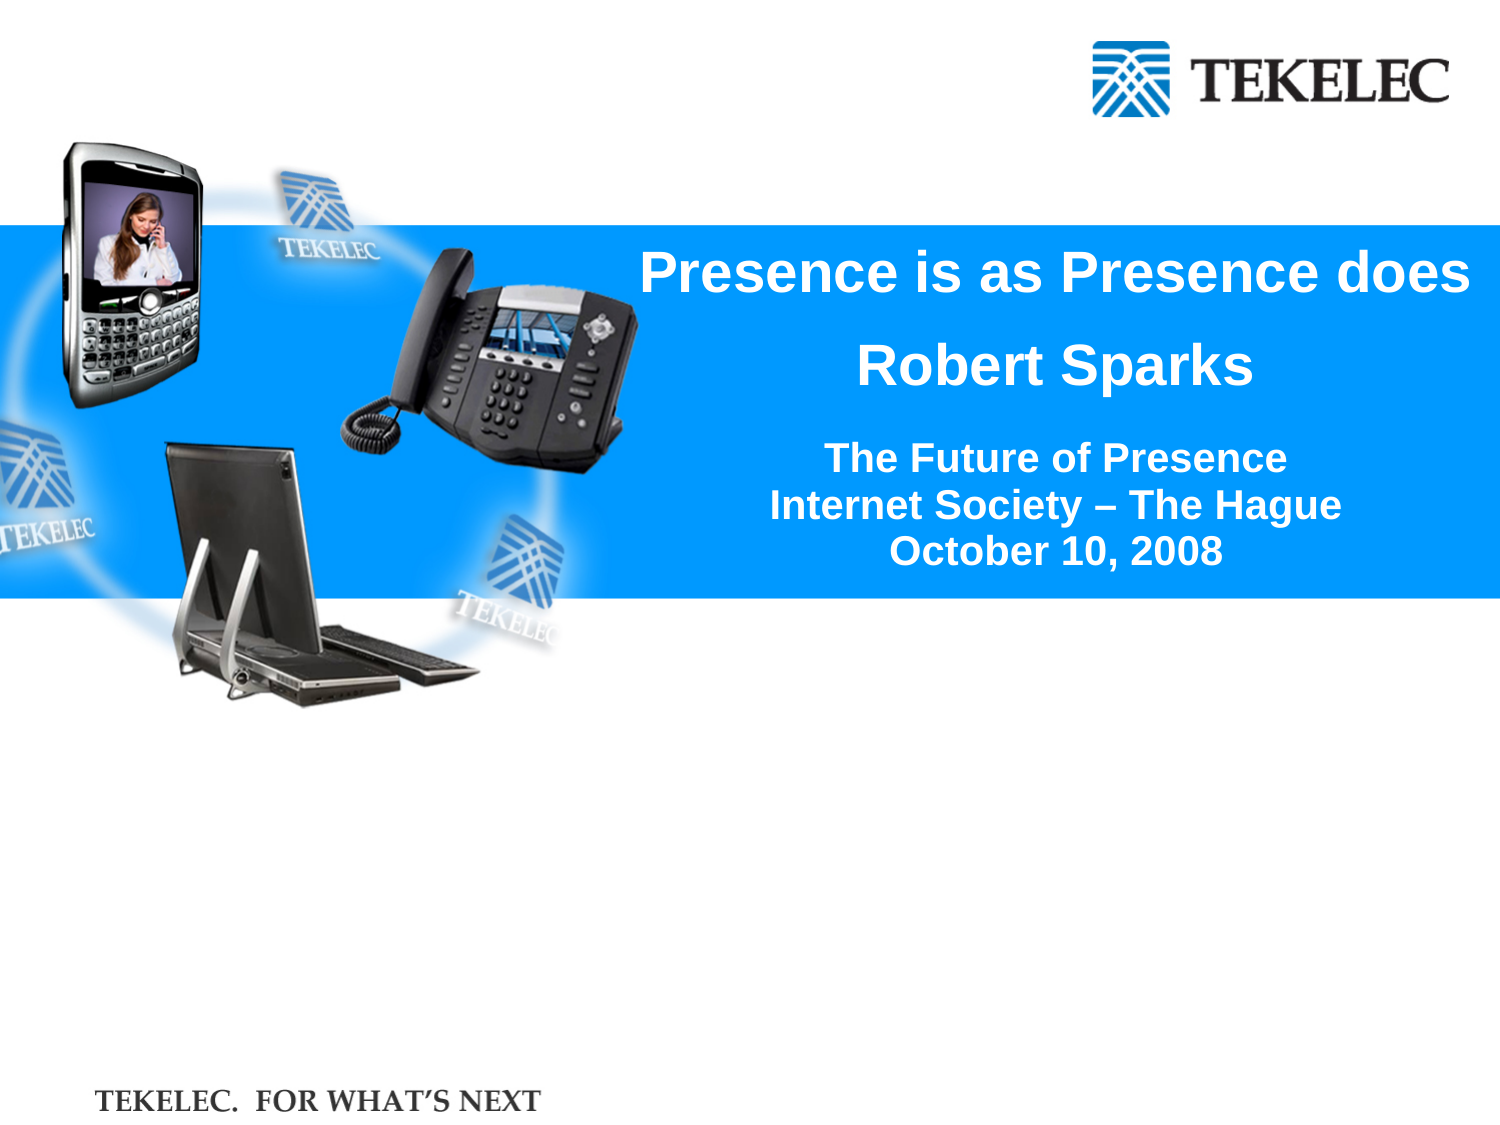

# Presence is as Presence does Robert Sparks The Future of Presence Internet Society – The Hague October 10, 2008